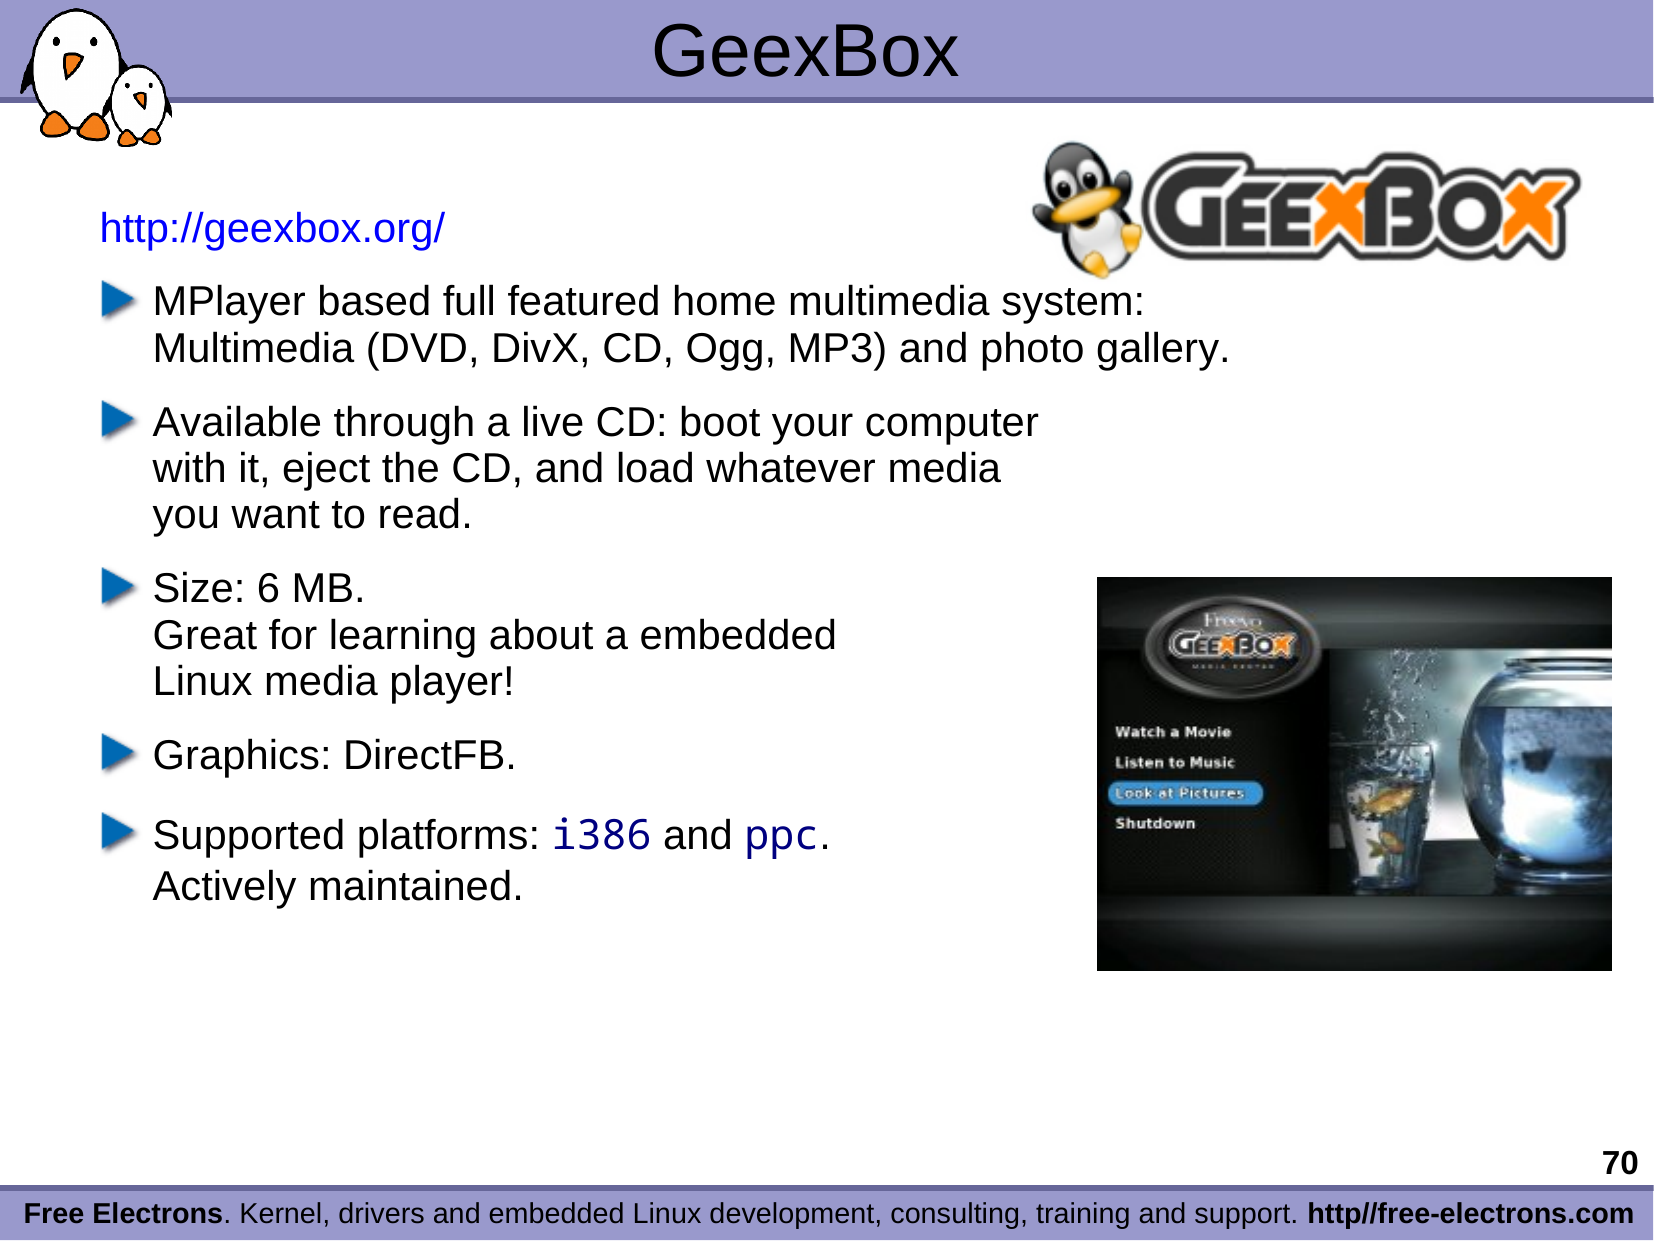

# GeexBox
http://geexbox.org/
MPlayer based full featured home multimedia system:
Multimedia (DVD, DivX, CD, Ogg, MP3) and photo gallery.
Available through a live CD: boot your computer
with it, eject the CD, and load whatever media
you want to read.
Size: 6 MB.
Great for learning about a embedded
Linux media player!
Graphics: DirectFB.
Supported platforms: i386 and ppc.
Actively maintained.